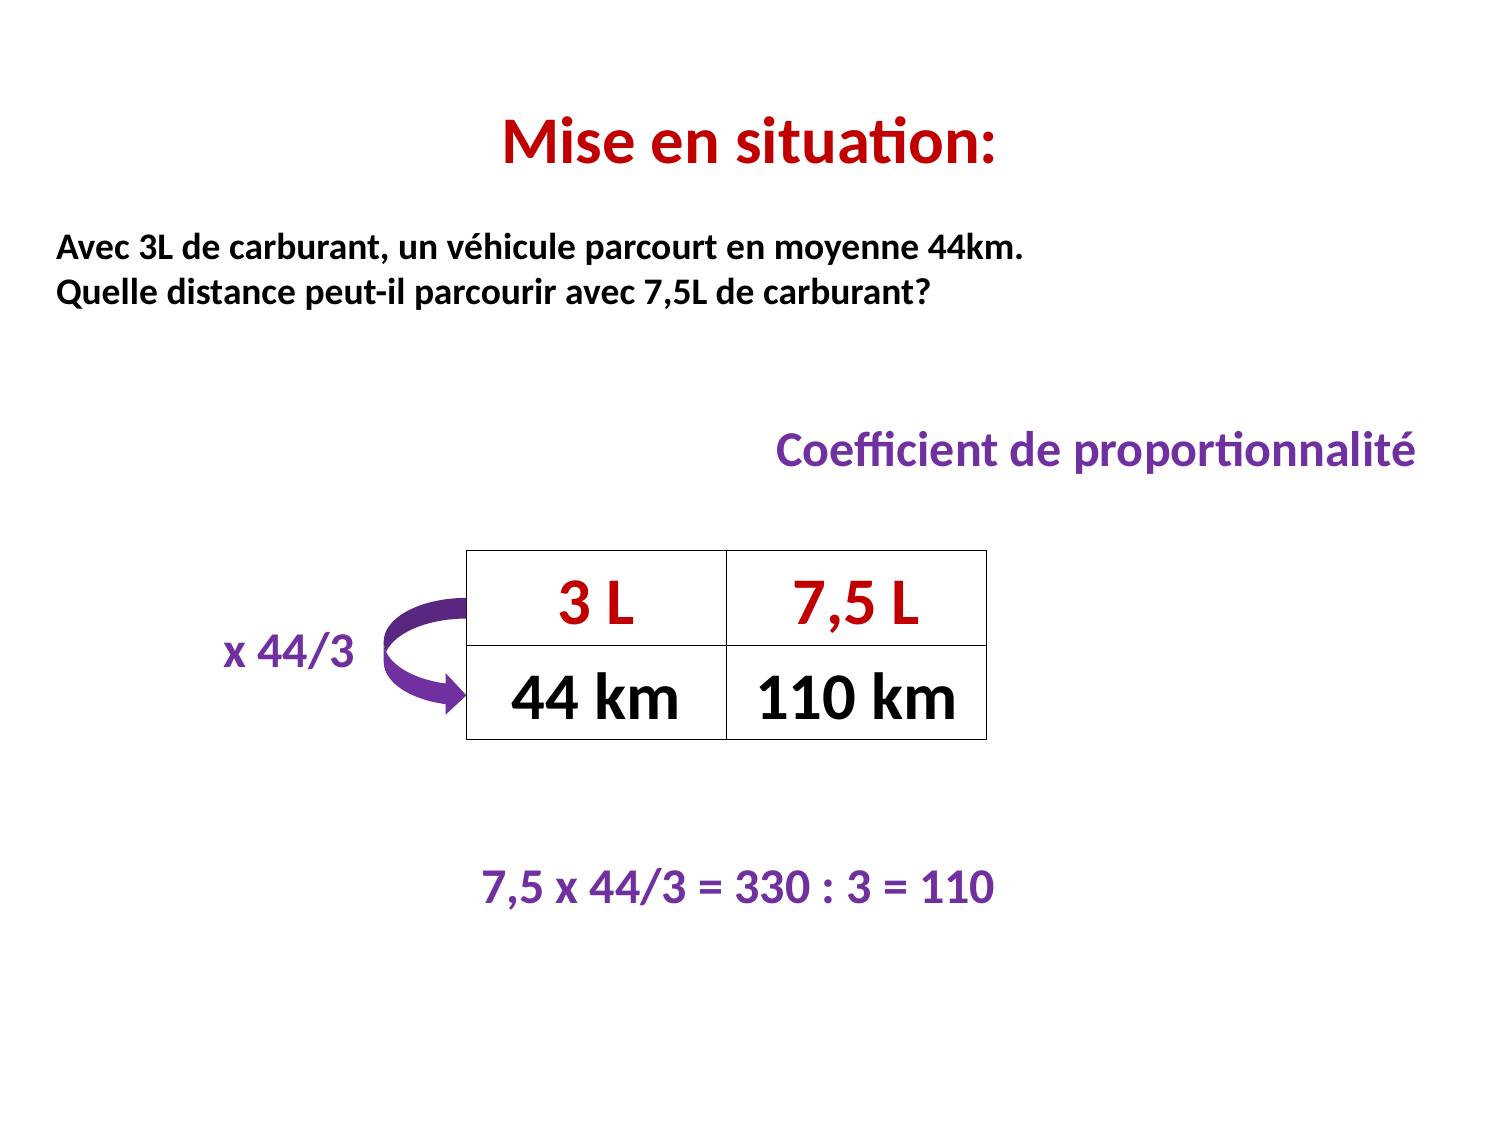

Mise en situation:
Avec 3L de carburant, un véhicule parcourt en moyenne 44km.
Quelle distance peut-il parcourir avec 7,5L de carburant?
Coefficient de proportionnalité
3 L
7,5 L
x 44/3
44 km
?
110 km
7,5 x 44/3 = 330 : 3 = 110